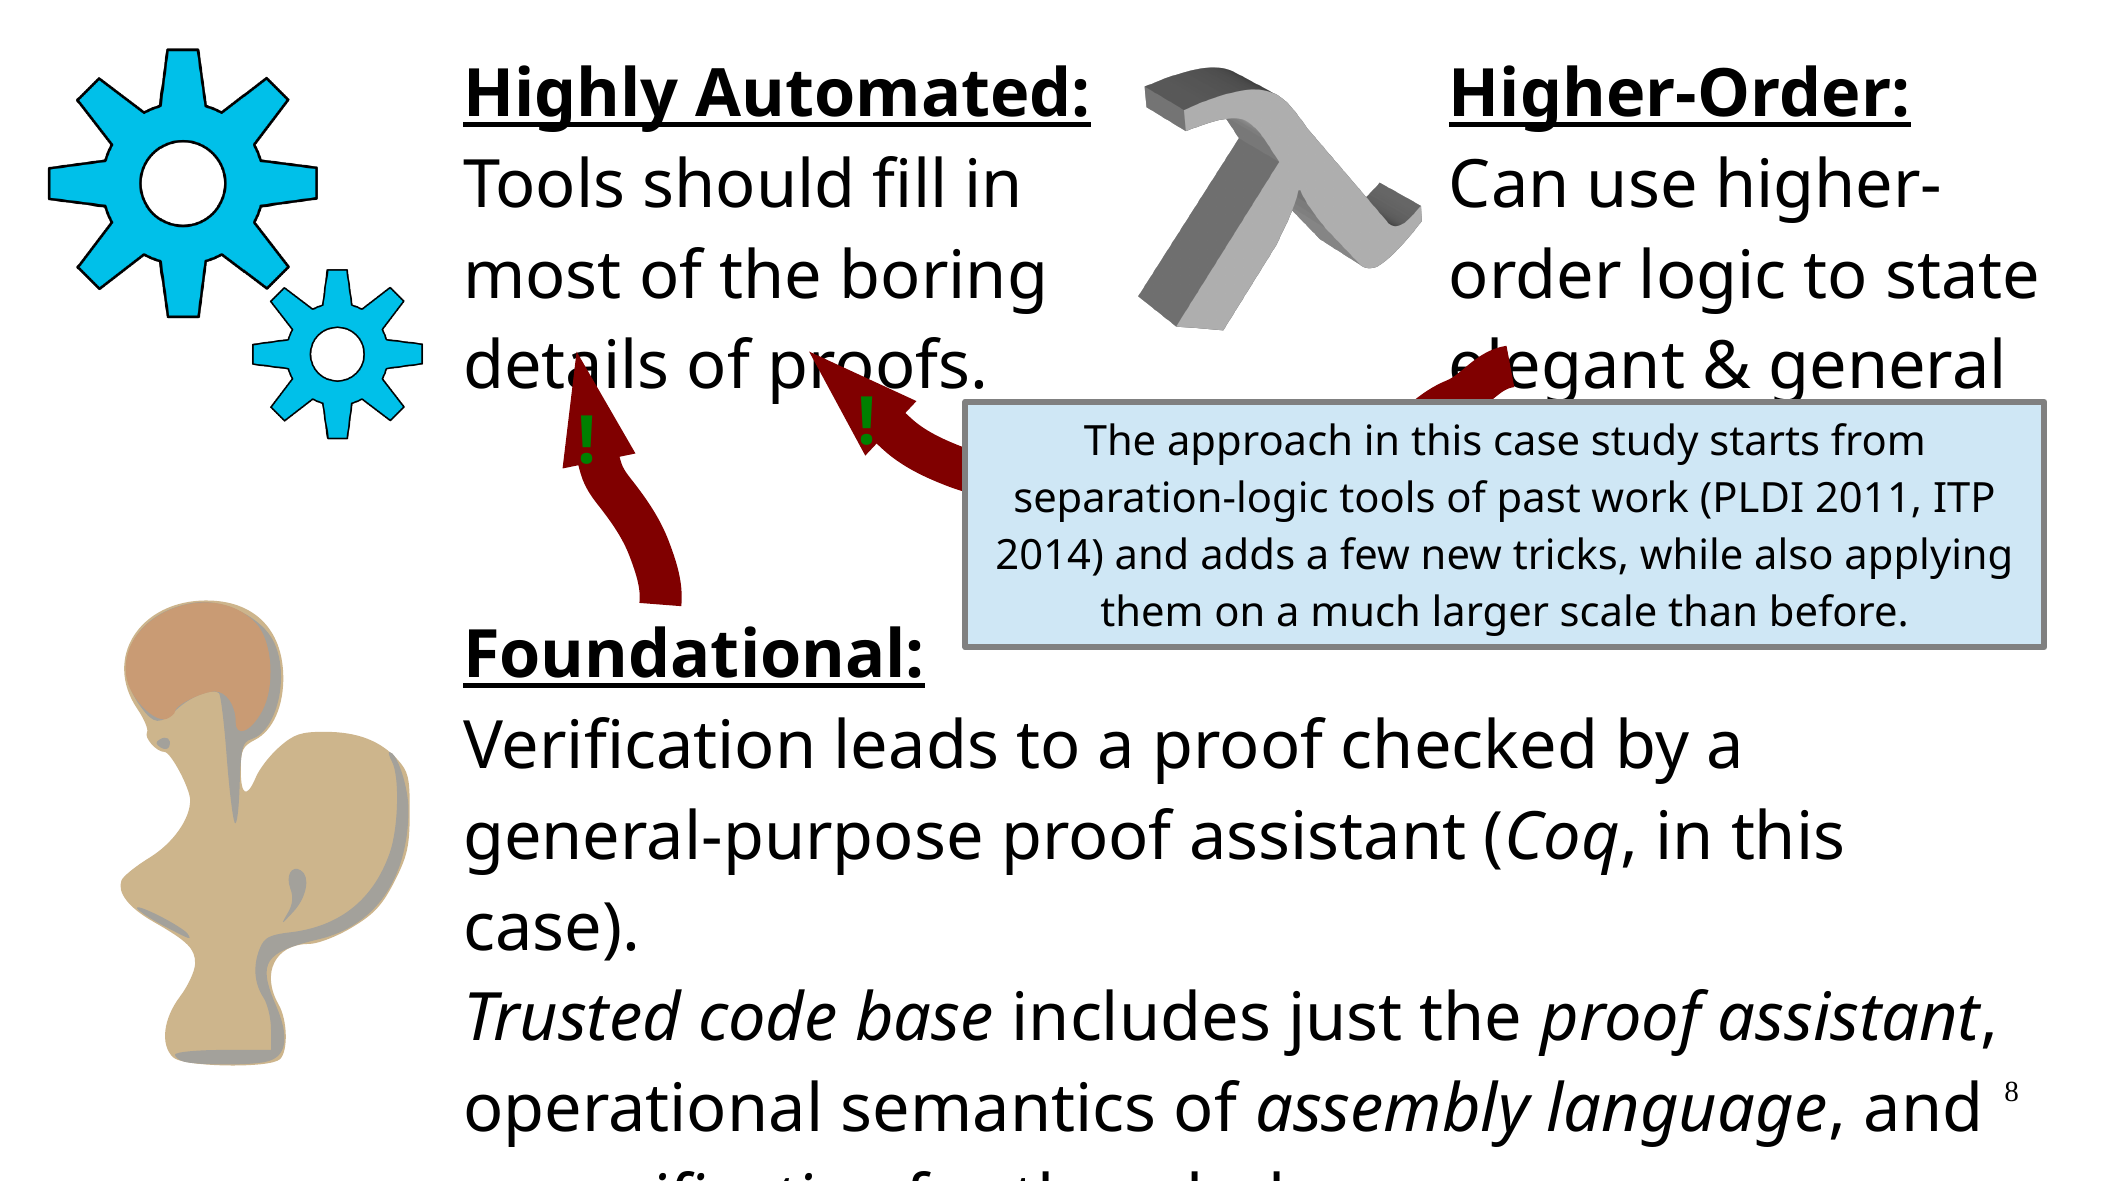

Highly Automated:
Tools should fill in most of the boring details of proofs.
Higher-Order:
Can use higher-order logic to state elegant & general specs.
λ
!
!
The approach in this case study starts from separation-logic tools of past work (PLDI 2011, ITP 2014) and adds a few new tricks, while also applying them on a much larger scale than before.
Foundational:
Verification leads to a proof checked by a general-purpose proof assistant (Coq, in this case).
Trusted code base includes just the proof assistant, operational semantics of assembly language, and a specification for the whole program.
8